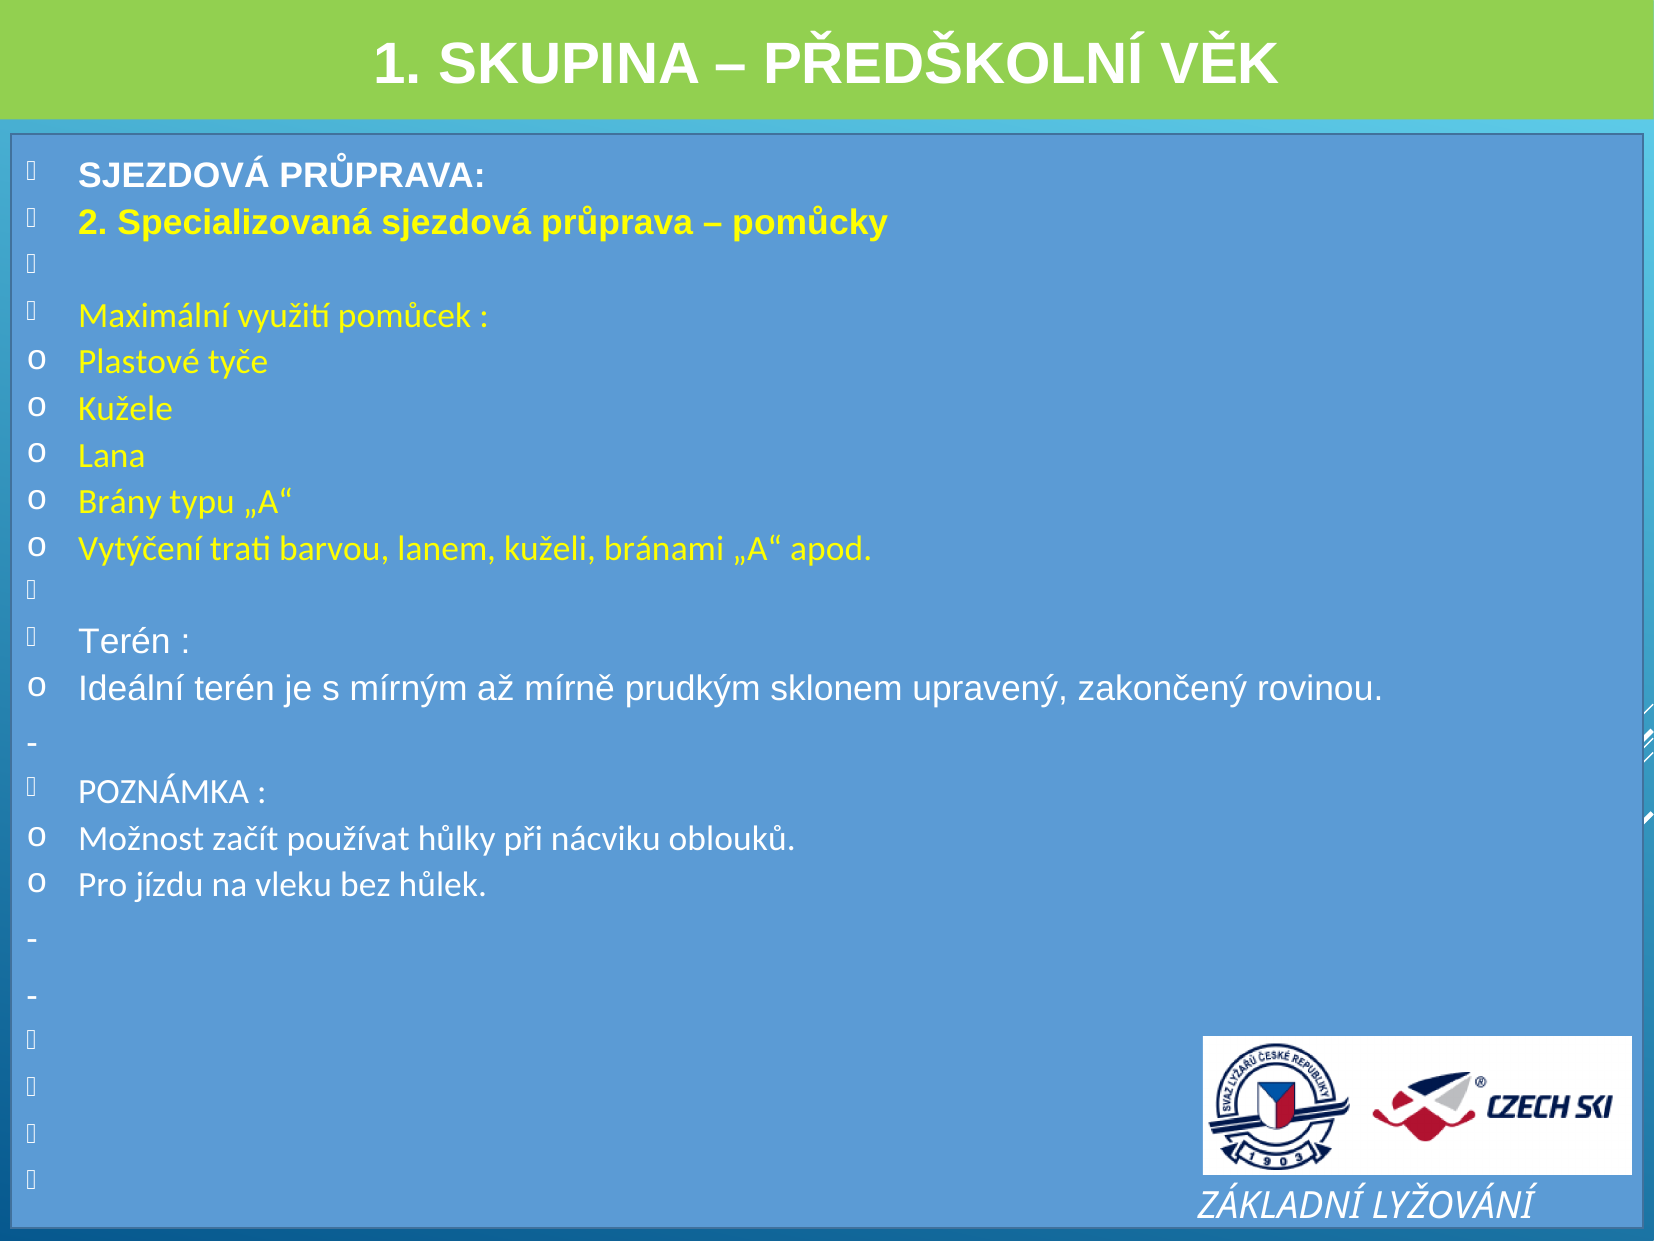

# 1. Skupina – předškolní věk
SJEZDOVÁ PRŮPRAVA:
2. Specializovaná sjezdová průprava – pomůcky
Maximální využití pomůcek :
Plastové tyče
Kužele
Lana
Brány typu „A“
Vytýčení trati barvou, lanem, kuželi, bránami „A“ apod.
Terén :
Ideální terén je s mírným až mírně prudkým sklonem upravený, zakončený rovinou.
POZNÁMKA :
Možnost začít používat hůlky při nácviku oblouků.
Pro jízdu na vleku bez hůlek.
ZÁKLADNÍ LYŽOVÁNÍ